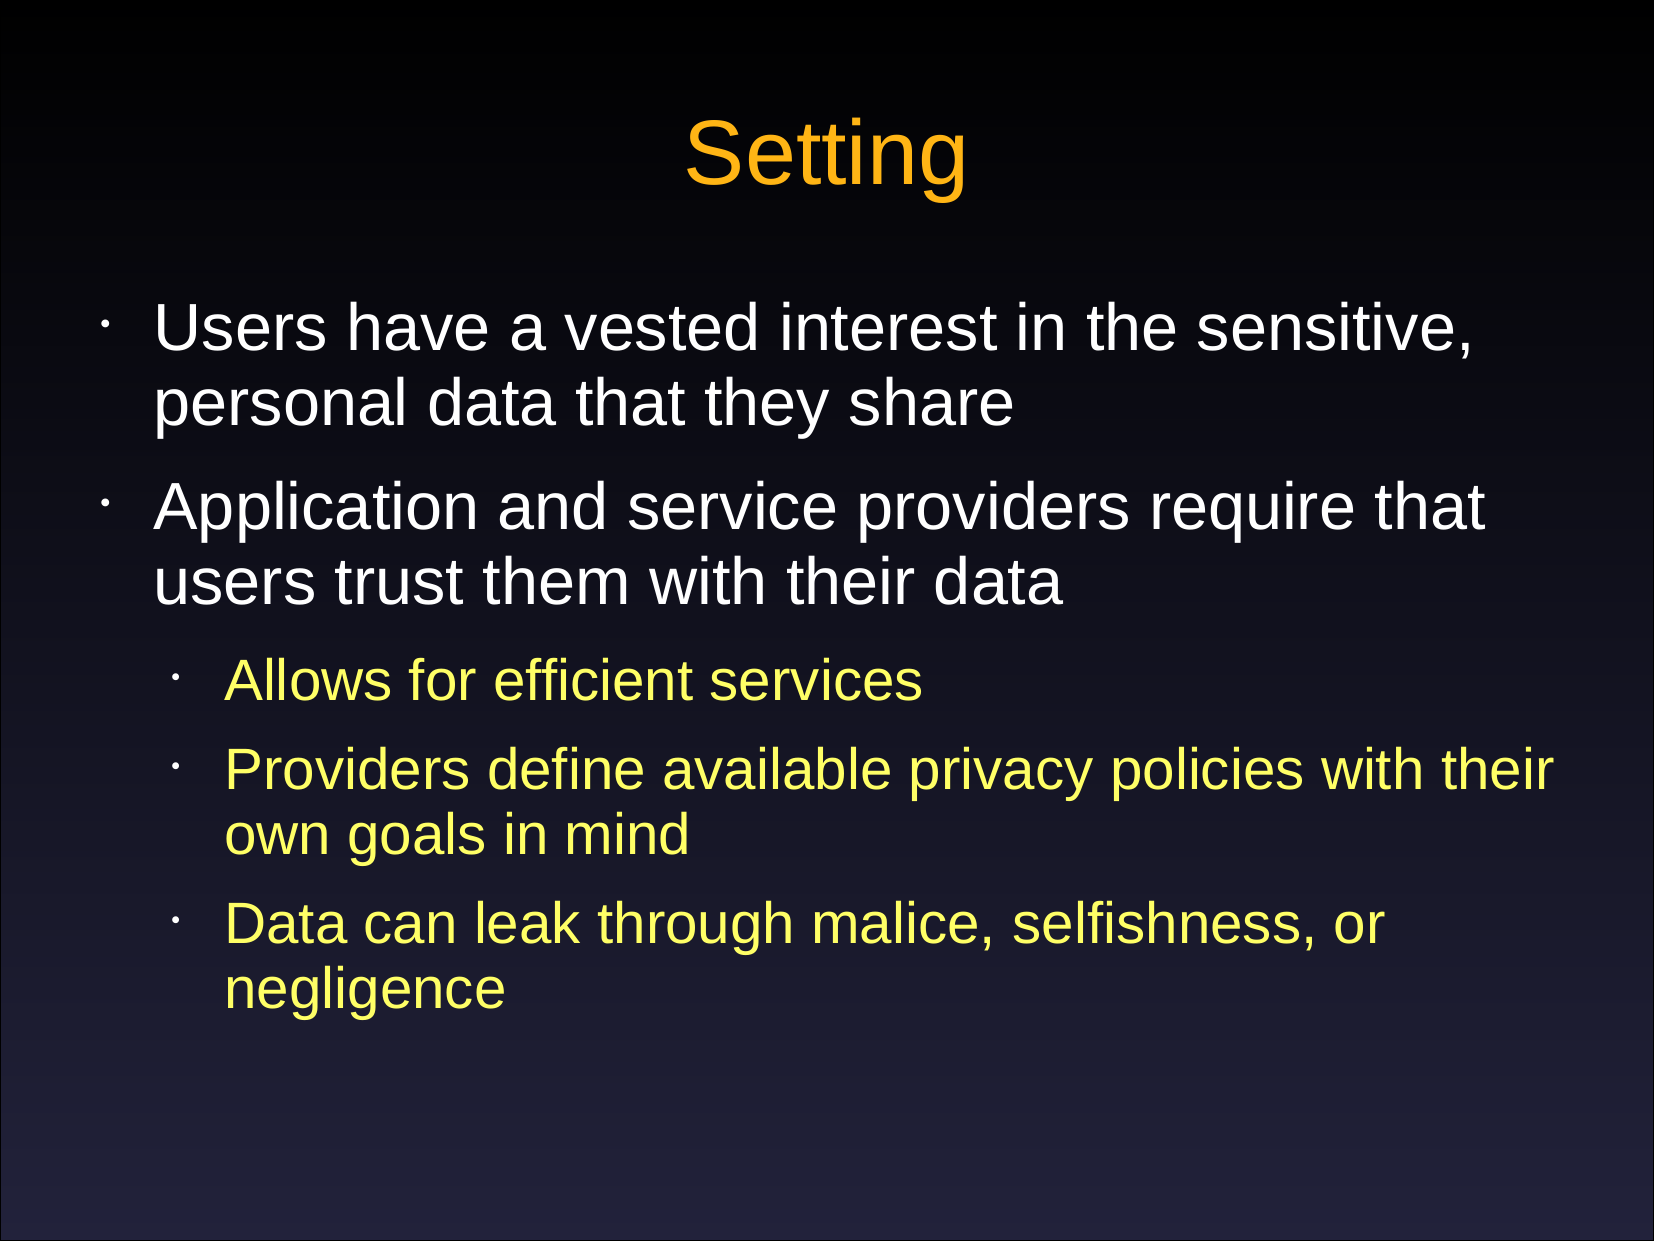

# Setting
Users have a vested interest in the sensitive, personal data that they share
Application and service providers require that users trust them with their data
Allows for efficient services
Providers define available privacy policies with their own goals in mind
Data can leak through malice, selfishness, or negligence